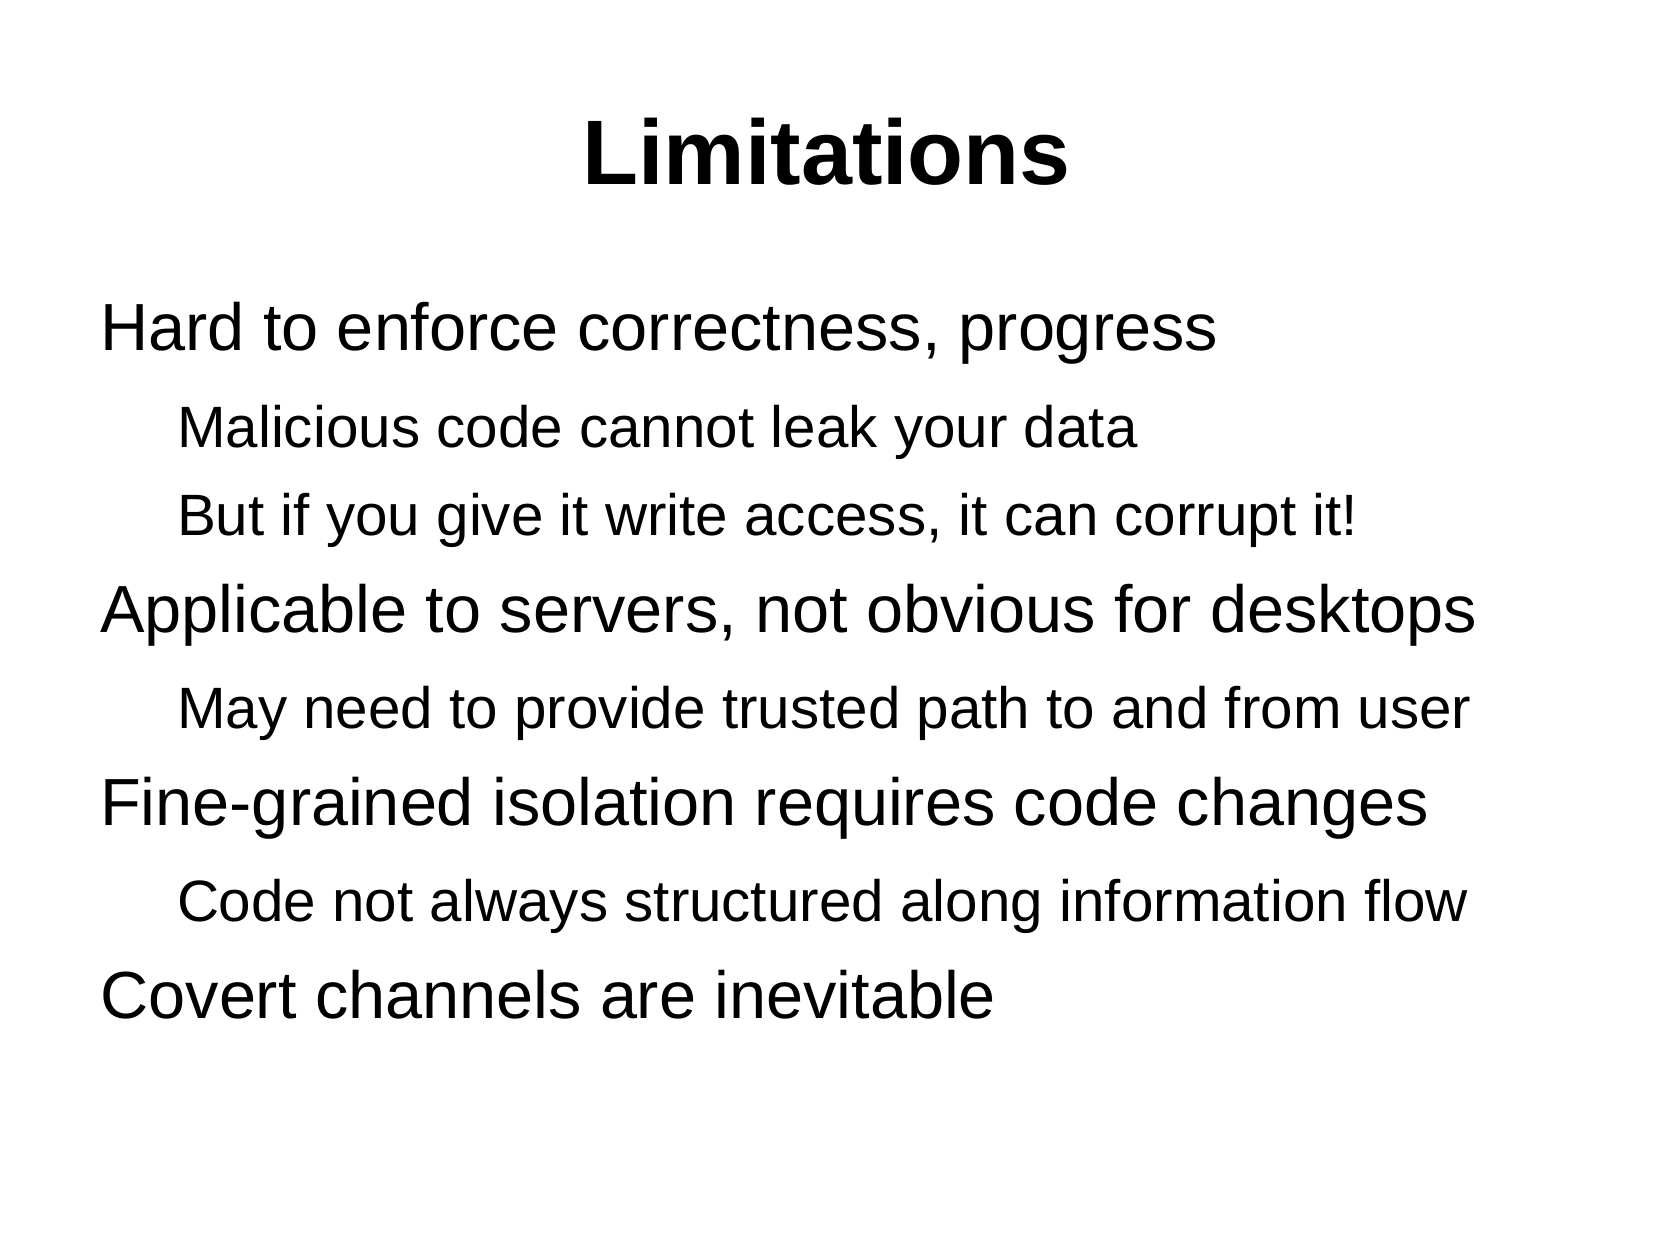

# Limitations
Hard to enforce correctness, progress
Malicious code cannot leak your data
But if you give it write access, it can corrupt it!
Applicable to servers, not obvious for desktops
May need to provide trusted path to and from user
Fine-grained isolation requires code changes
Code not always structured along information flow
Covert channels are inevitable